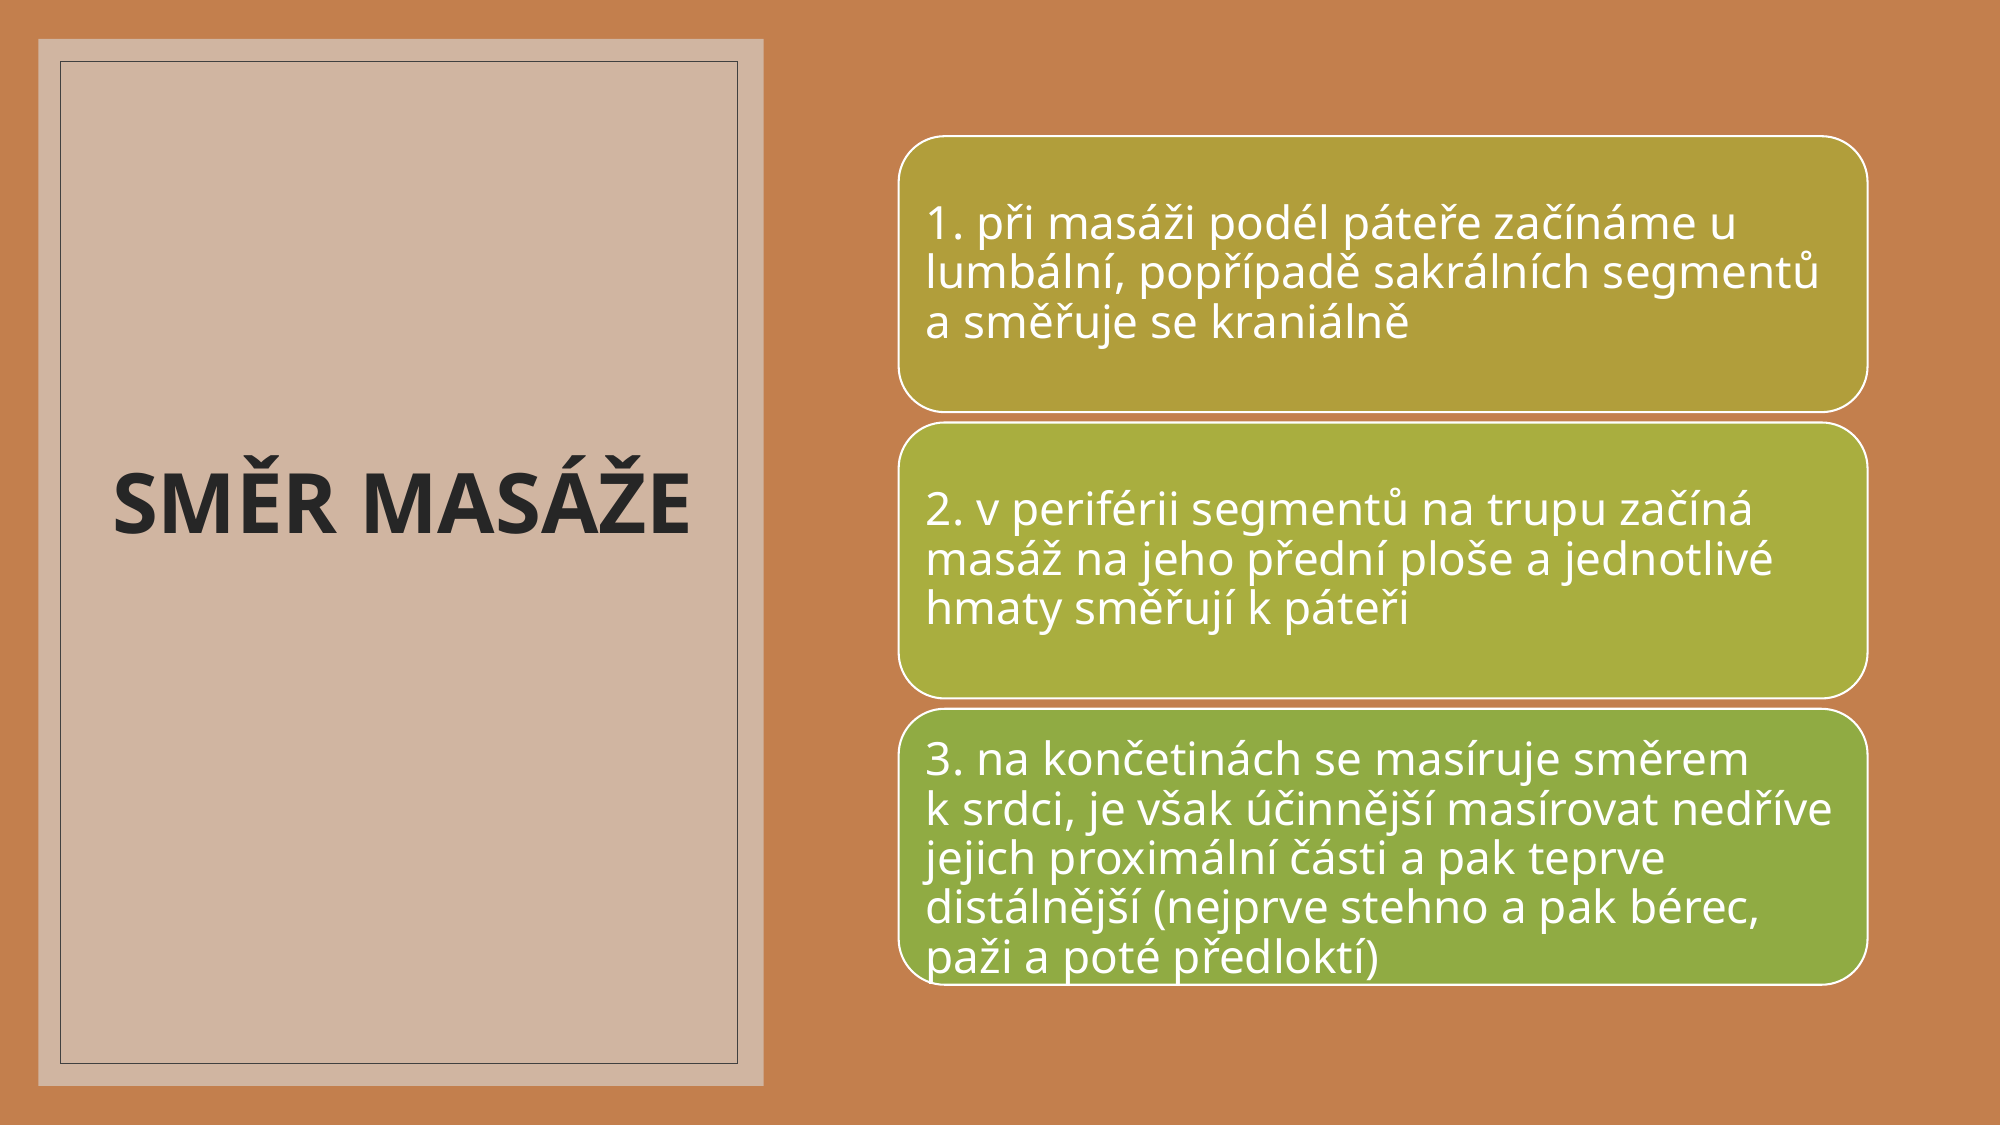

# SMĚR MASÁŽE
1. při masáži podél páteře začínáme u lumbální, popřípadě sakrálních segmentů a směřuje se kraniálně
2. v periférii segmentů na trupu začíná masáž na jeho přední ploše a jednotlivé hmaty směřují k páteři
3. na končetinách se masíruje směrem k srdci, je však účinnější masírovat nedříve jejich proximální části a pak teprve distálnější (nejprve stehno a pak bérec, paži a poté předloktí)